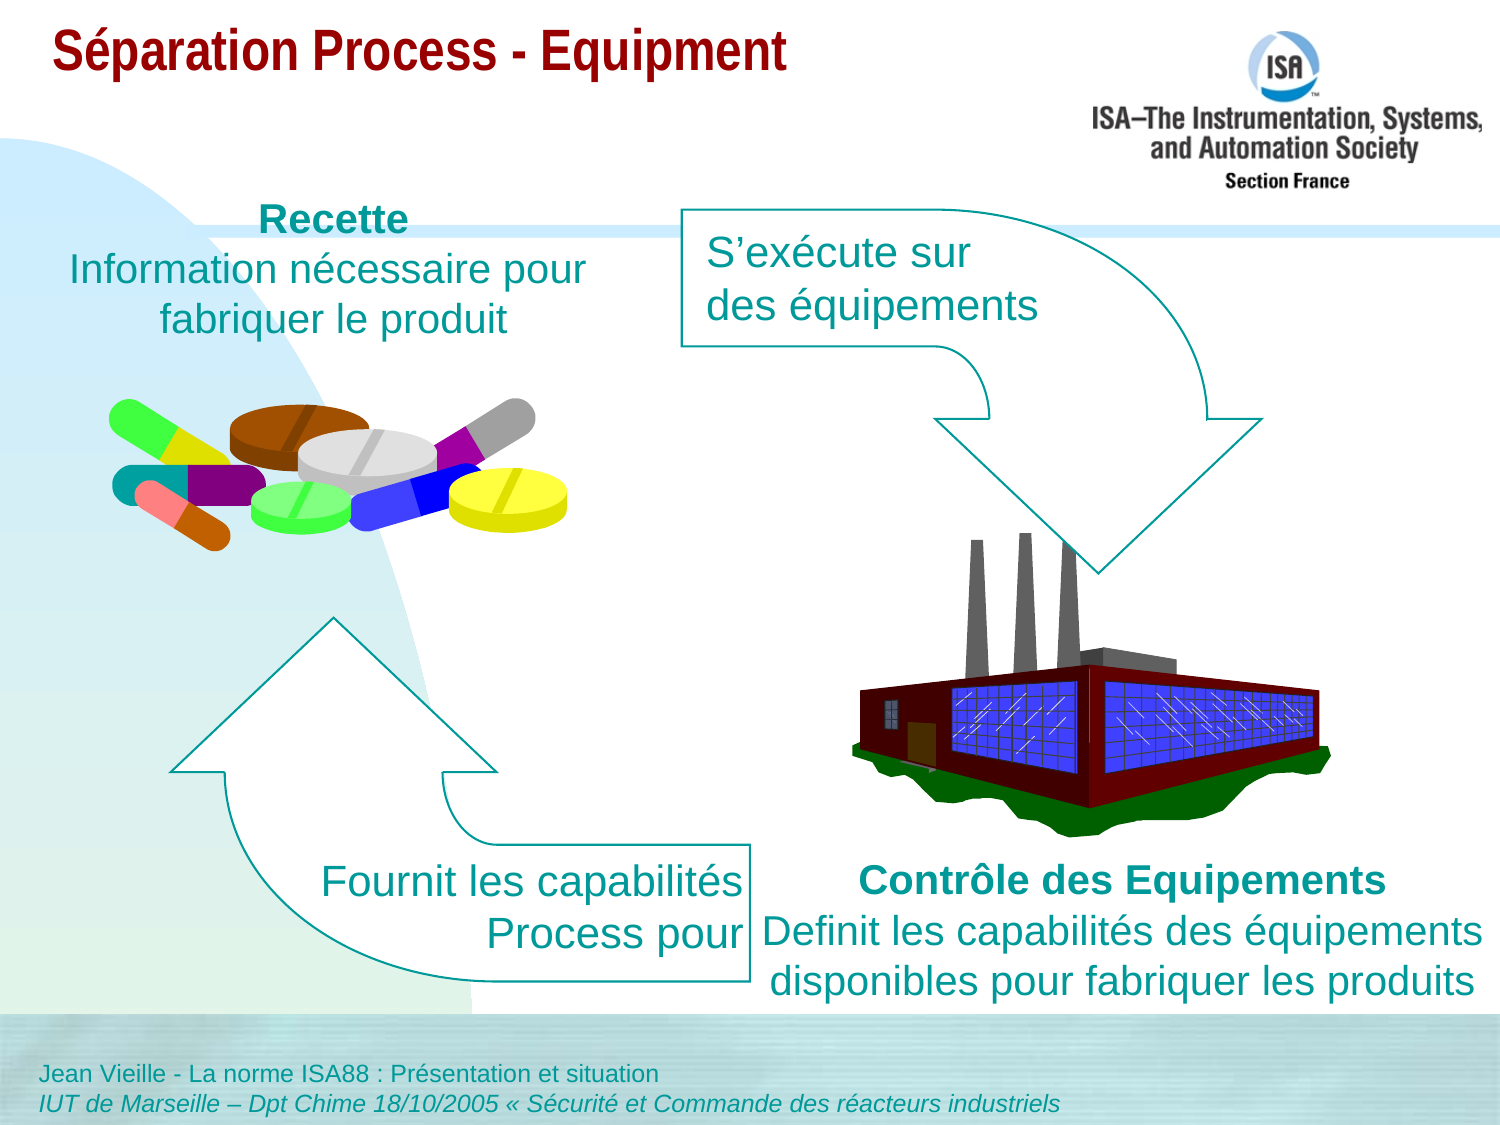

# Séparation Process - Equipment
Recette
Information nécessaire pour
fabriquer le produit
S’exécute sur
des équipements
Fournit les capabilités
Process pour
Contrôle des Equipements
Definit les capabilités des équipements
disponibles pour fabriquer les produits